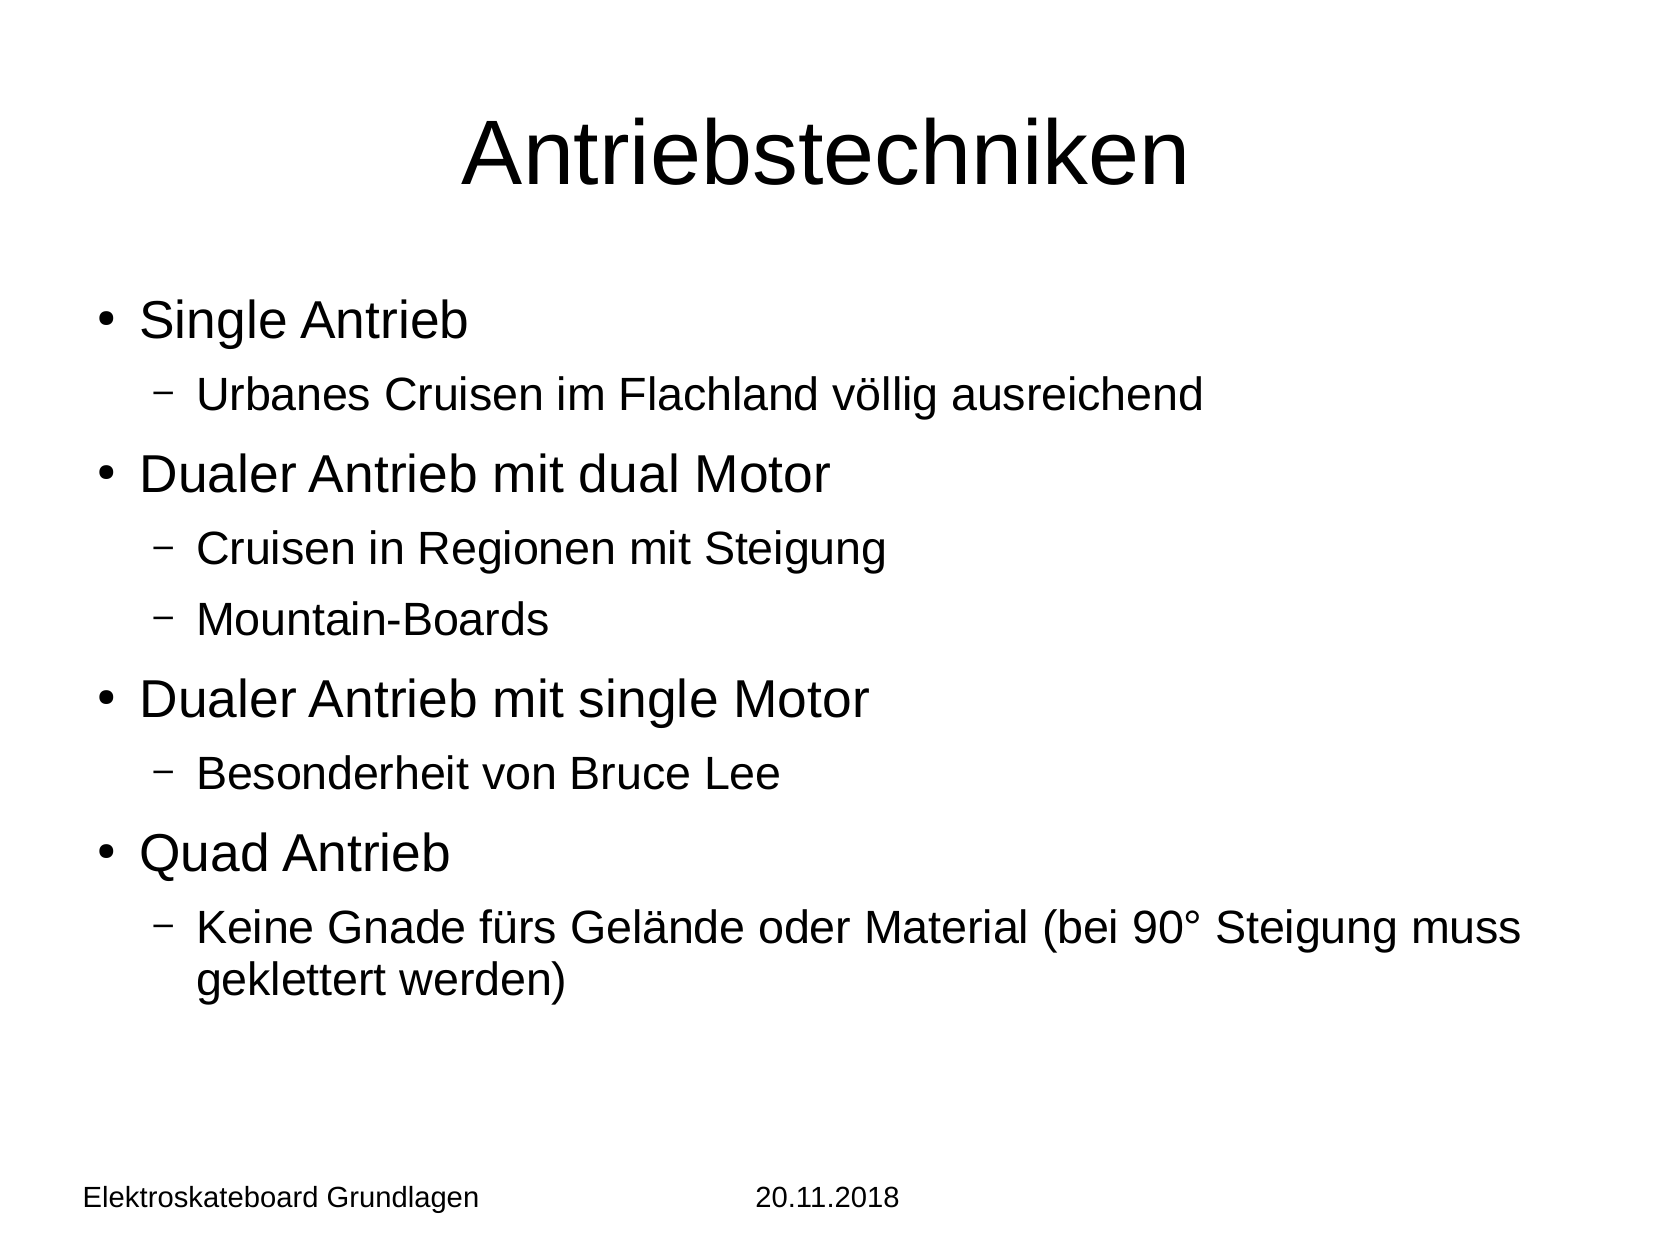

# Antriebstechniken
Single Antrieb
Urbanes Cruisen im Flachland völlig ausreichend
Dualer Antrieb mit dual Motor
Cruisen in Regionen mit Steigung
Mountain-Boards
Dualer Antrieb mit single Motor
Besonderheit von Bruce Lee
Quad Antrieb
Keine Gnade fürs Gelände oder Material (bei 90° Steigung muss geklettert werden)